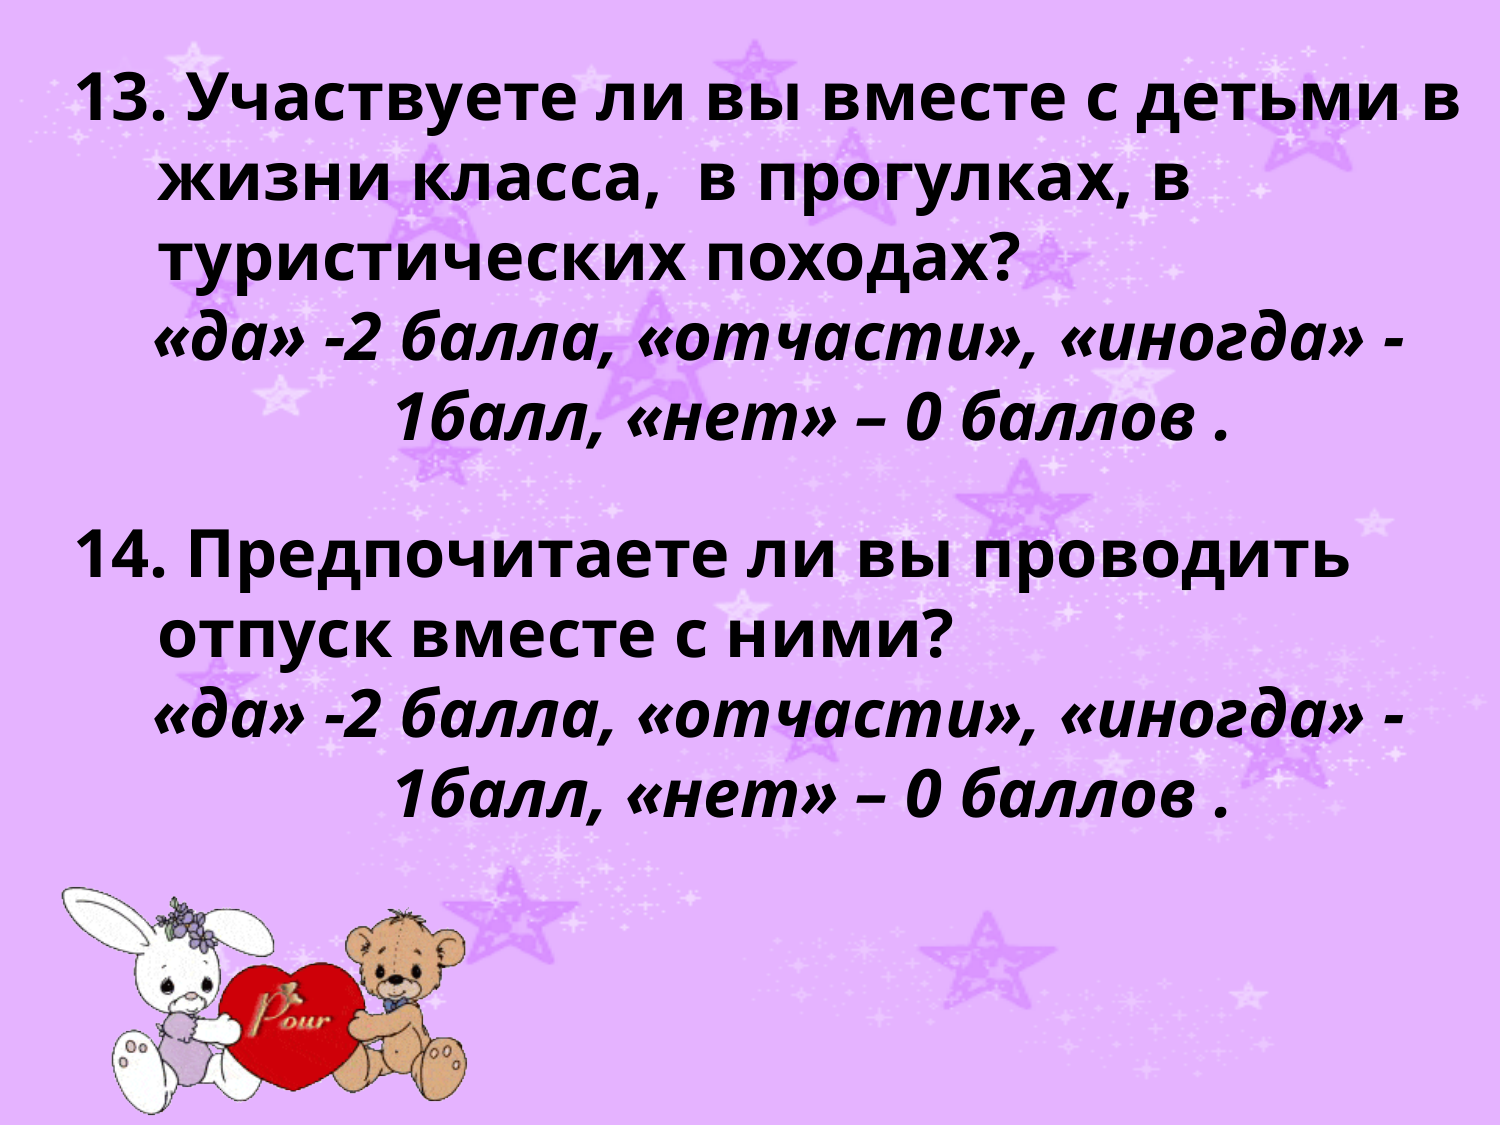

13. Участвуете ли вы вместе с детьми в жизни класса, в прогулках, в туристических походах?
«да» -2 балла, «отчасти», «иногда» -1балл, «нет» – 0 баллов .
14. Предпочитаете ли вы проводить отпуск вместе с ними?
«да» -2 балла, «отчасти», «иногда» -1балл, «нет» – 0 баллов .